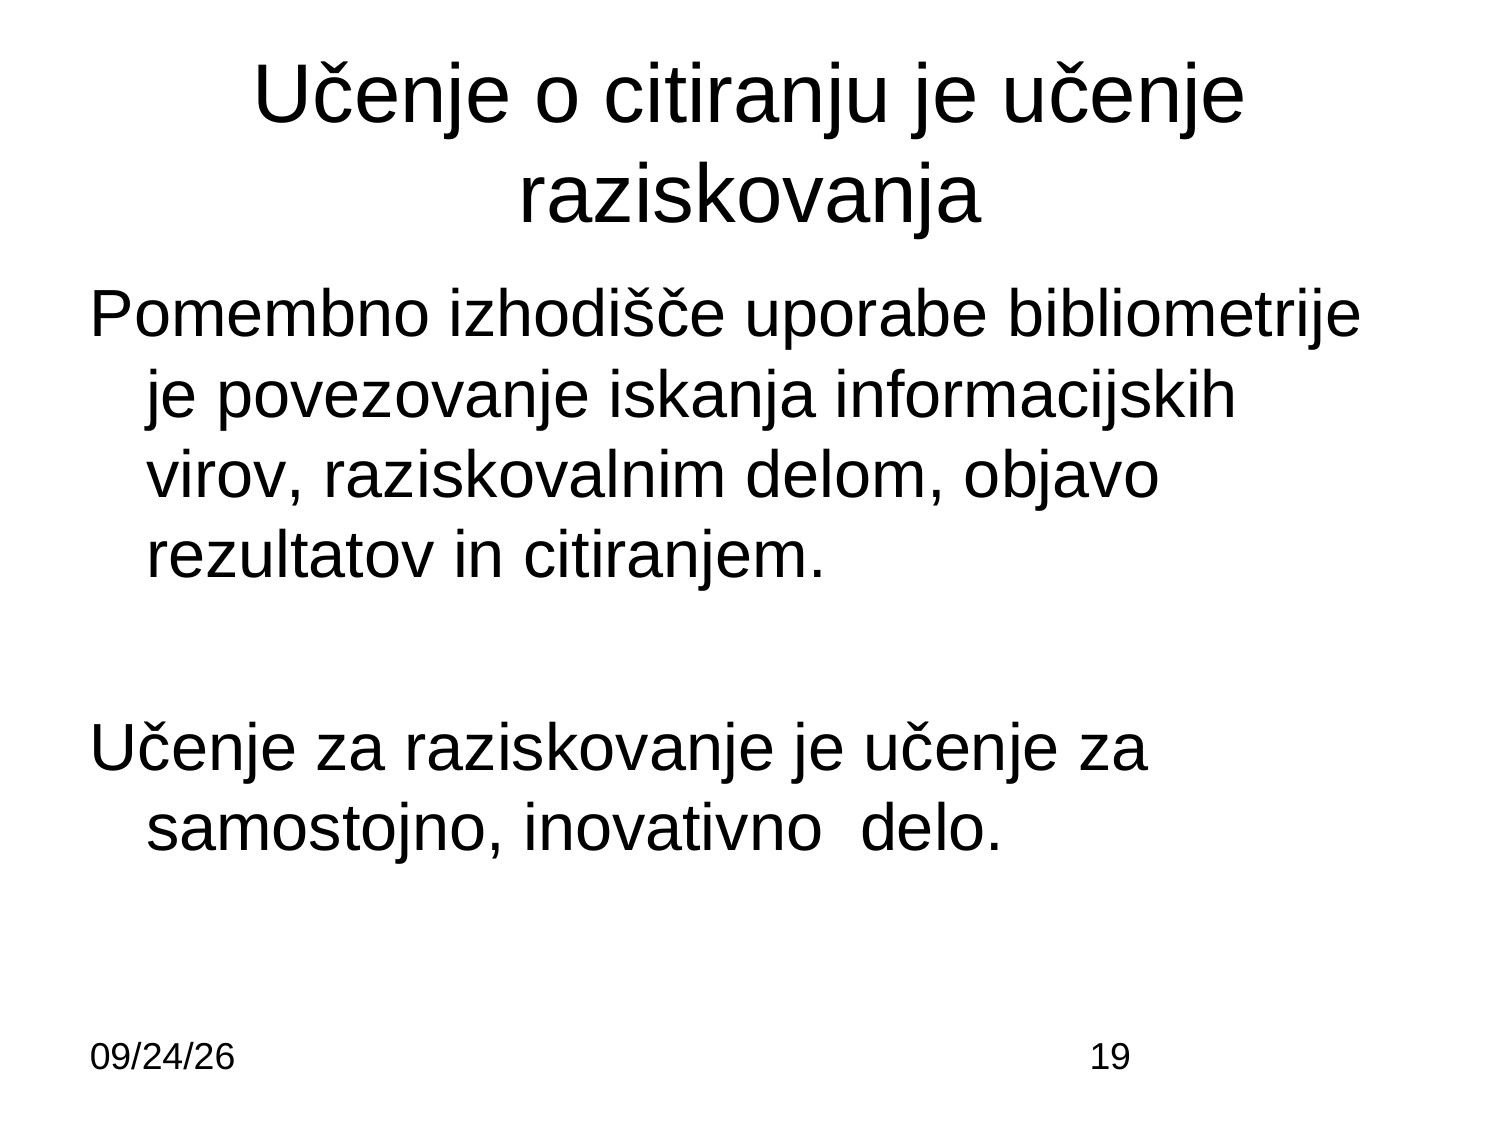

# Učenje o citiranju je učenje raziskovanja
Pomembno izhodišče uporabe bibliometrije je povezovanje iskanja informacijskih virov, raziskovalnim delom, objavo rezultatov in citiranjem.
Učenje za raziskovanje je učenje za samostojno, inovativno delo.
19